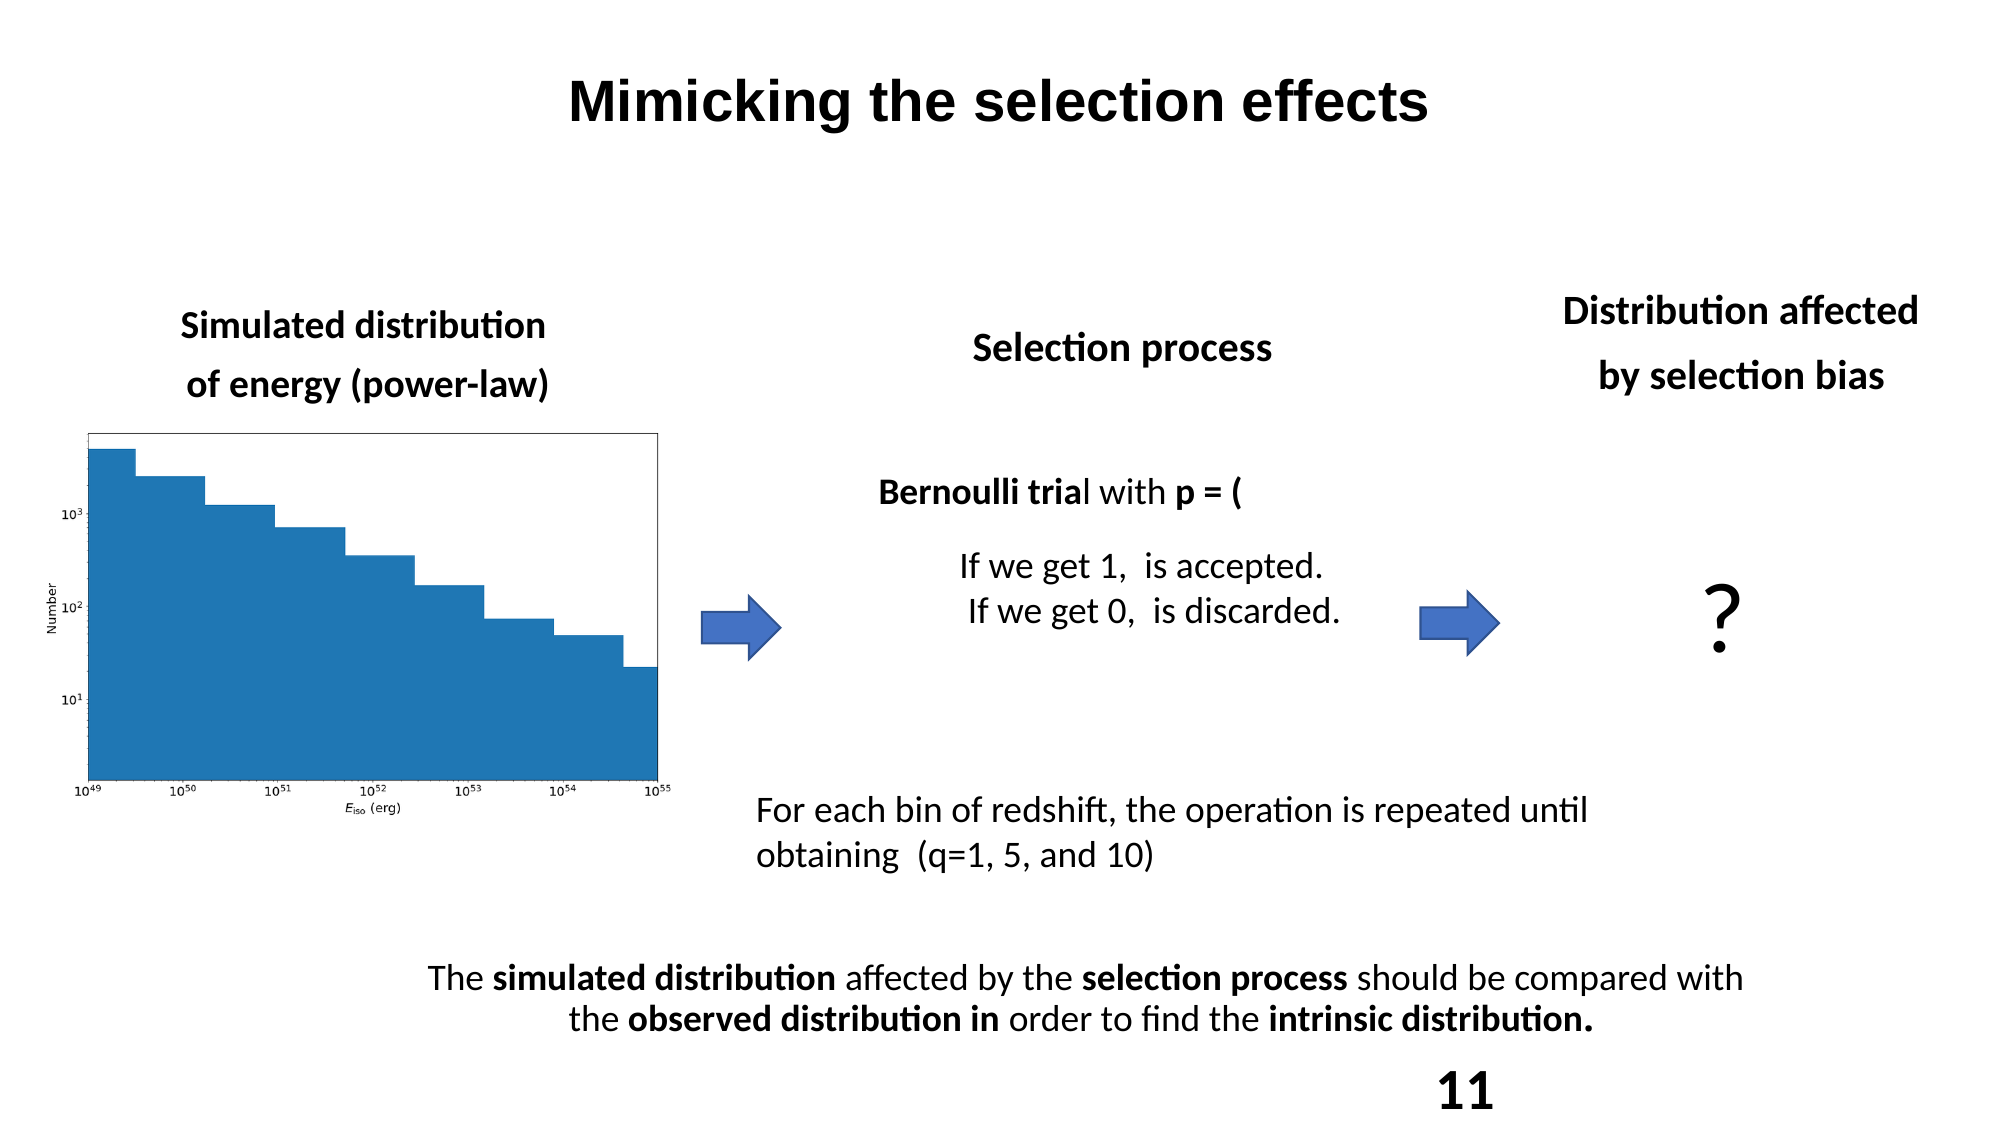

Mimicking the selection effects
Distribution affected
by selection bias
Simulated distribution
of energy (power-law)
Selection process
Bernoulli trial with p = (
If we get 1, is accepted.
 If we get 0, is discarded.
?
For each bin of redshift, the operation is repeated until obtaining (q=1, 5, and 10)
# The simulated distribution affected by the selection process should be compared with the observed distribution in order to find the intrinsic distribution.